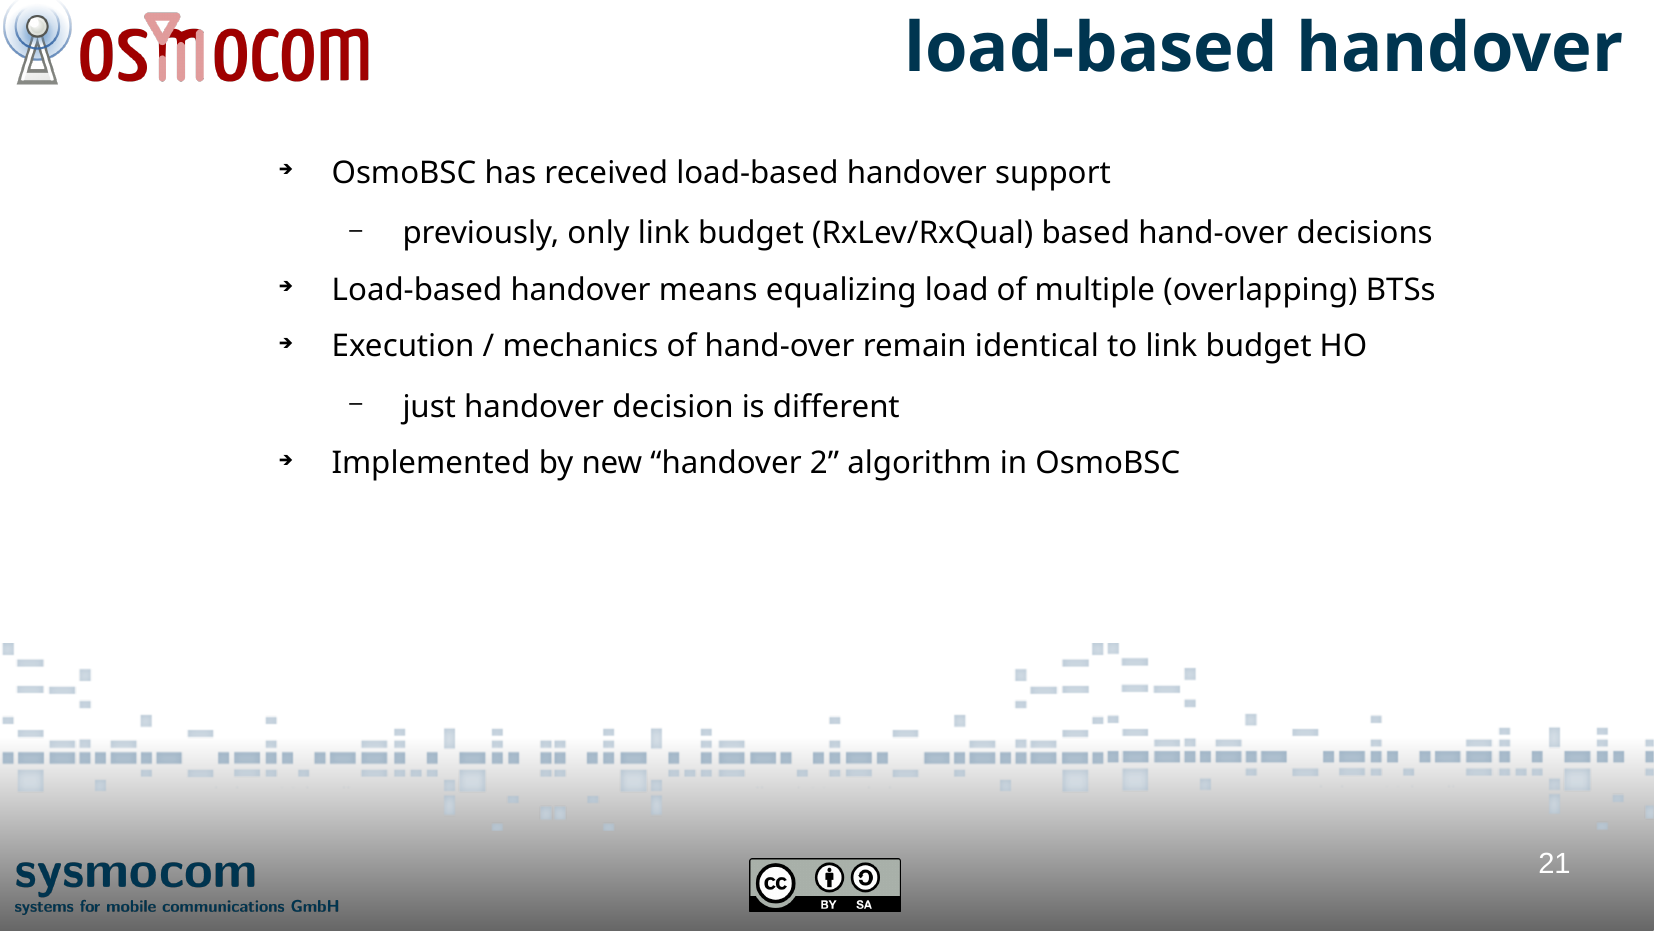

# load-based handover
OsmoBSC has received load-based handover support
previously, only link budget (RxLev/RxQual) based hand-over decisions
Load-based handover means equalizing load of multiple (overlapping) BTSs
Execution / mechanics of hand-over remain identical to link budget HO
just handover decision is different
Implemented by new “handover 2” algorithm in OsmoBSC
21